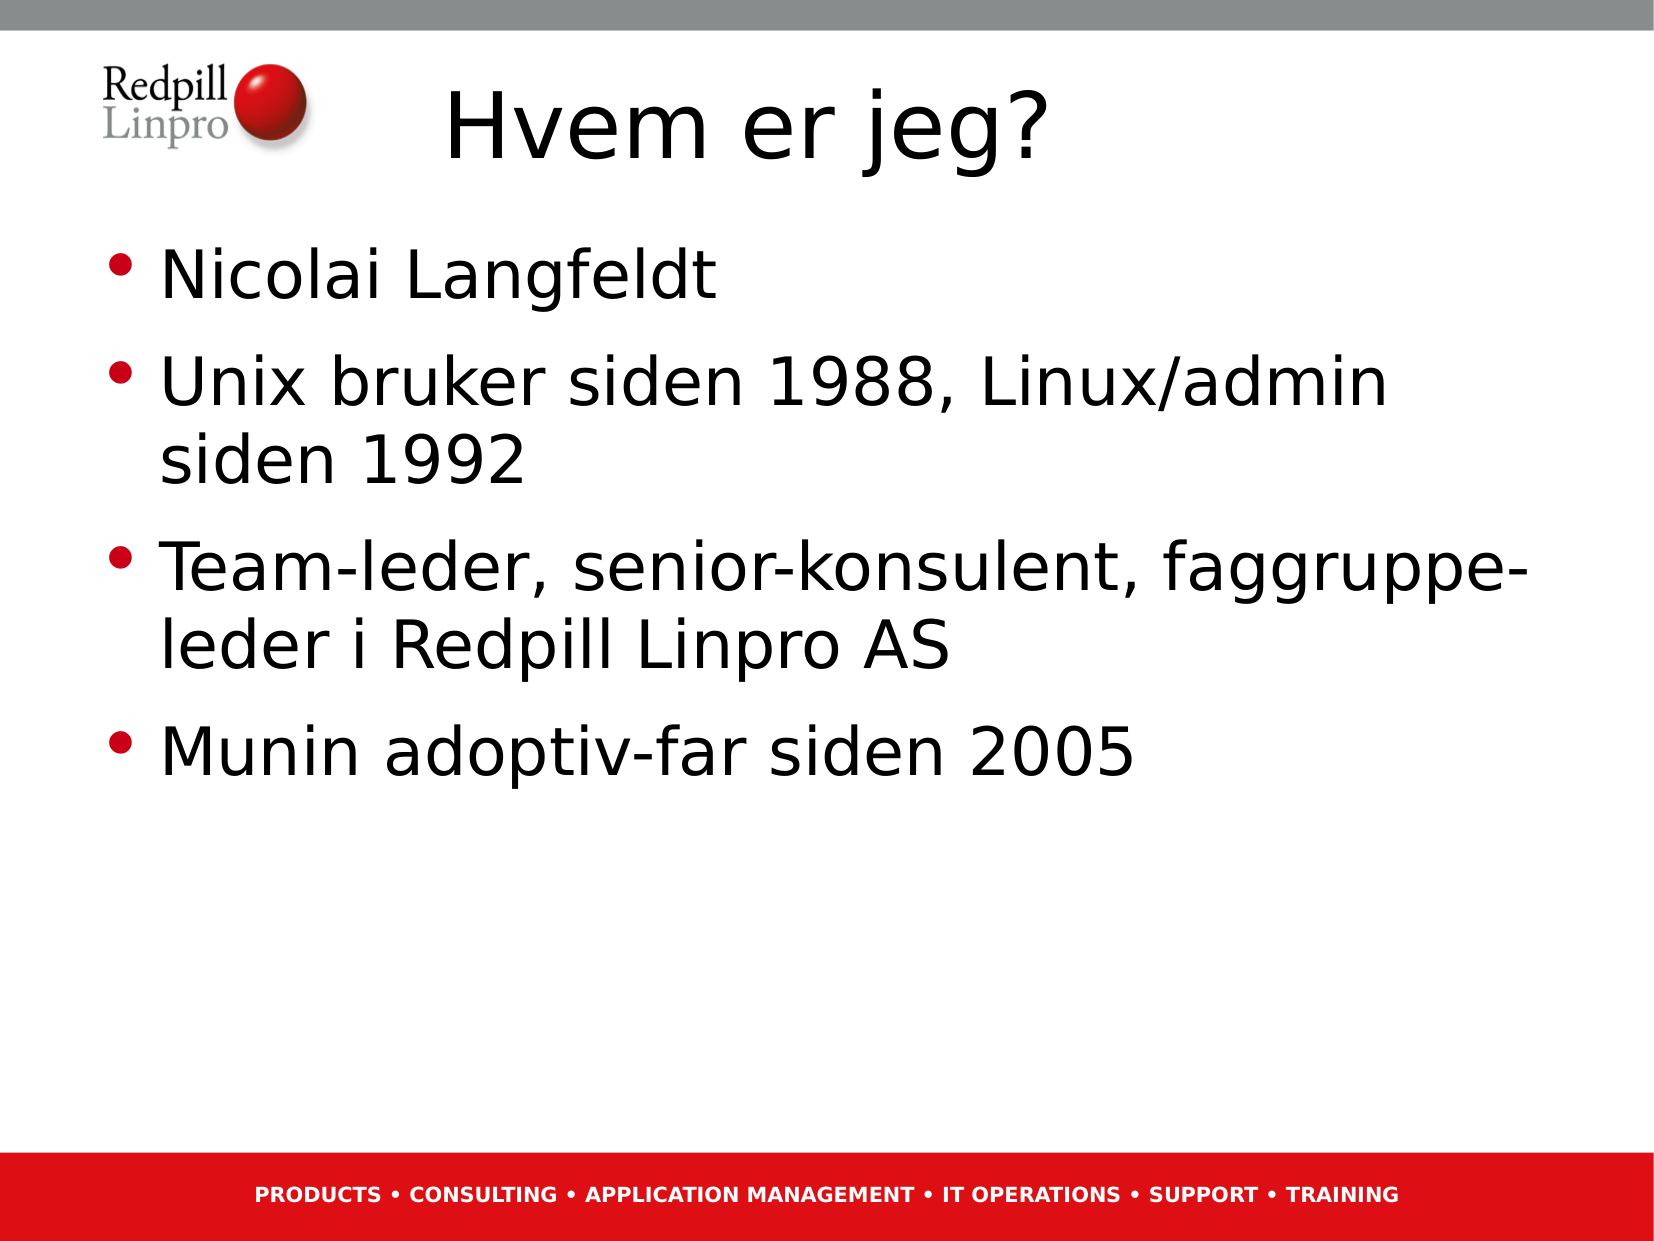

Hvem er jeg?
# Nicolai Langfeldt
Unix bruker siden 1988, Linux/admin siden 1992
Team-leder, senior-konsulent, faggruppe-leder i Redpill Linpro AS
Munin adoptiv-far siden 2005